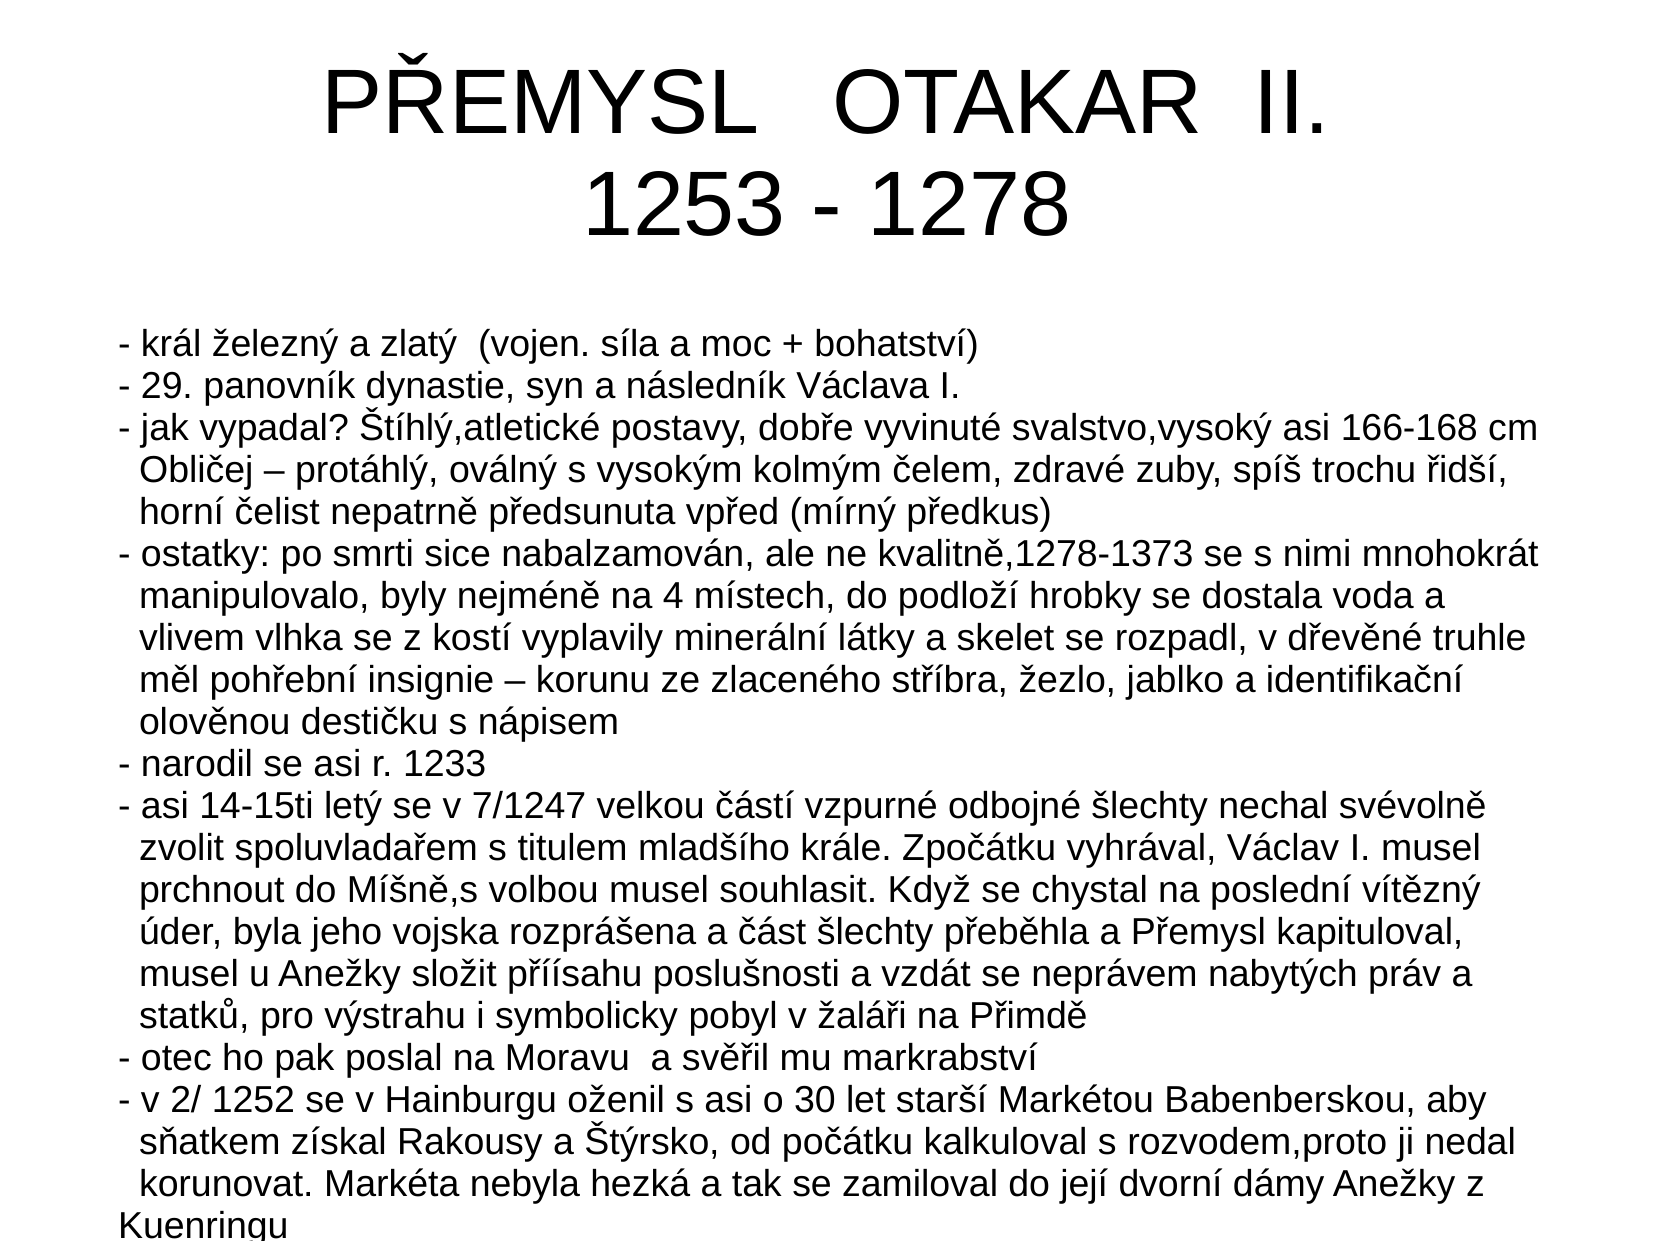

# PŘEMYSL OTAKAR II. 1253 - 1278
- král železný a zlatý (vojen. síla a moc + bohatství)
- 29. panovník dynastie, syn a následník Václava I.
- jak vypadal? Štíhlý,atletické postavy, dobře vyvinuté svalstvo,vysoký asi 166-168 cm
 Obličej – protáhlý, oválný s vysokým kolmým čelem, zdravé zuby, spíš trochu řidší, horní čelist nepatrně předsunuta vpřed (mírný předkus)
- ostatky: po smrti sice nabalzamován, ale ne kvalitně,1278-1373 se s nimi mnohokrát manipulovalo, byly nejméně na 4 místech, do podloží hrobky se dostala voda a vlivem vlhka se z kostí vyplavily minerální látky a skelet se rozpadl, v dřevěné truhle měl pohřební insignie – korunu ze zlaceného stříbra, žezlo, jablko a identifikační olověnou destičku s nápisem
- narodil se asi r. 1233
- asi 14-15ti letý se v 7/1247 velkou částí vzpurné odbojné šlechty nechal svévolně zvolit spoluvladařem s titulem mladšího krále. Zpočátku vyhrával, Václav I. musel prchnout do Míšně,s volbou musel souhlasit. Když se chystal na poslední vítězný úder, byla jeho vojska rozprášena a část šlechty přeběhla a Přemysl kapituloval, musel u Anežky složit příísahu poslušnosti a vzdát se neprávem nabytých práv a statků, pro výstrahu i symbolicky pobyl v žaláři na Přimdě
- otec ho pak poslal na Moravu a svěřil mu markrabství
- v 2/ 1252 se v Hainburgu oženil s asi o 30 let starší Markétou Babenberskou, aby sňatkem získal Rakousy a Štýrsko, od počátku kalkuloval s rozvodem,proto ji nedal korunovat. Markéta nebyla hezká a tak se zamiloval do její dvorní dámy Anežky z Kuenringu